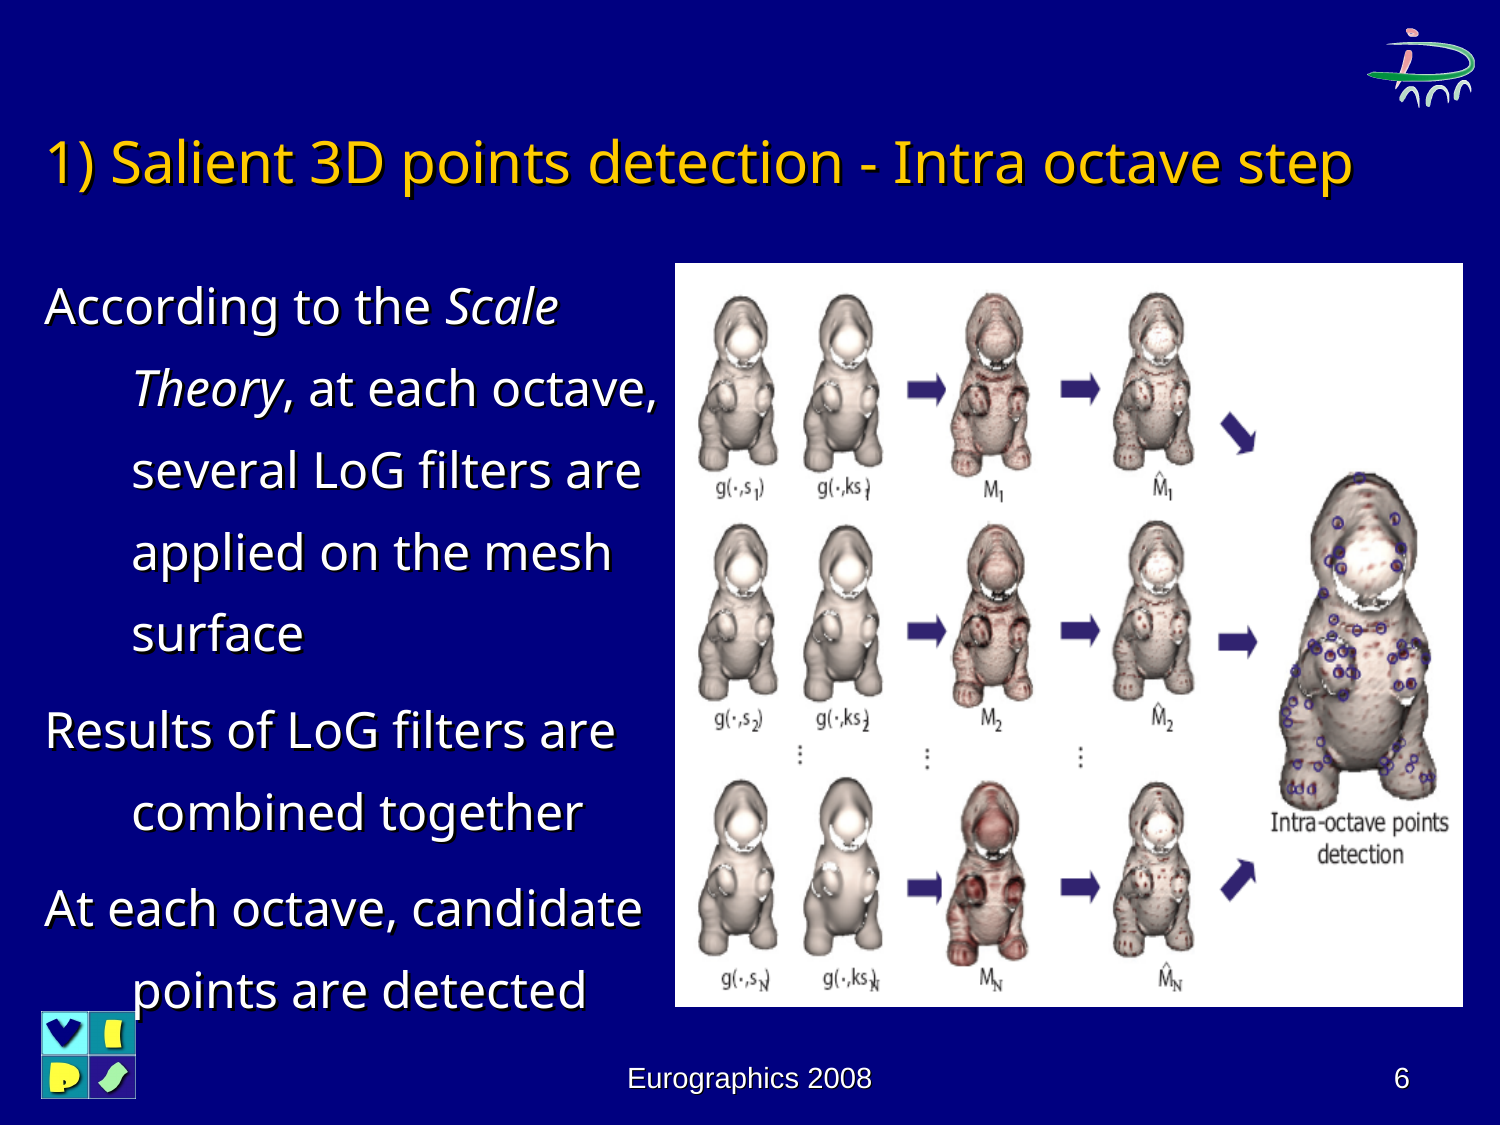

# 1) Salient 3D points detection - Intra octave step
According to the Scale Theory, at each octave, several LoG filters are applied on the mesh surface
Results of LoG filters are combined together
At each octave, candidate points are detected
Eurographics 2008
6